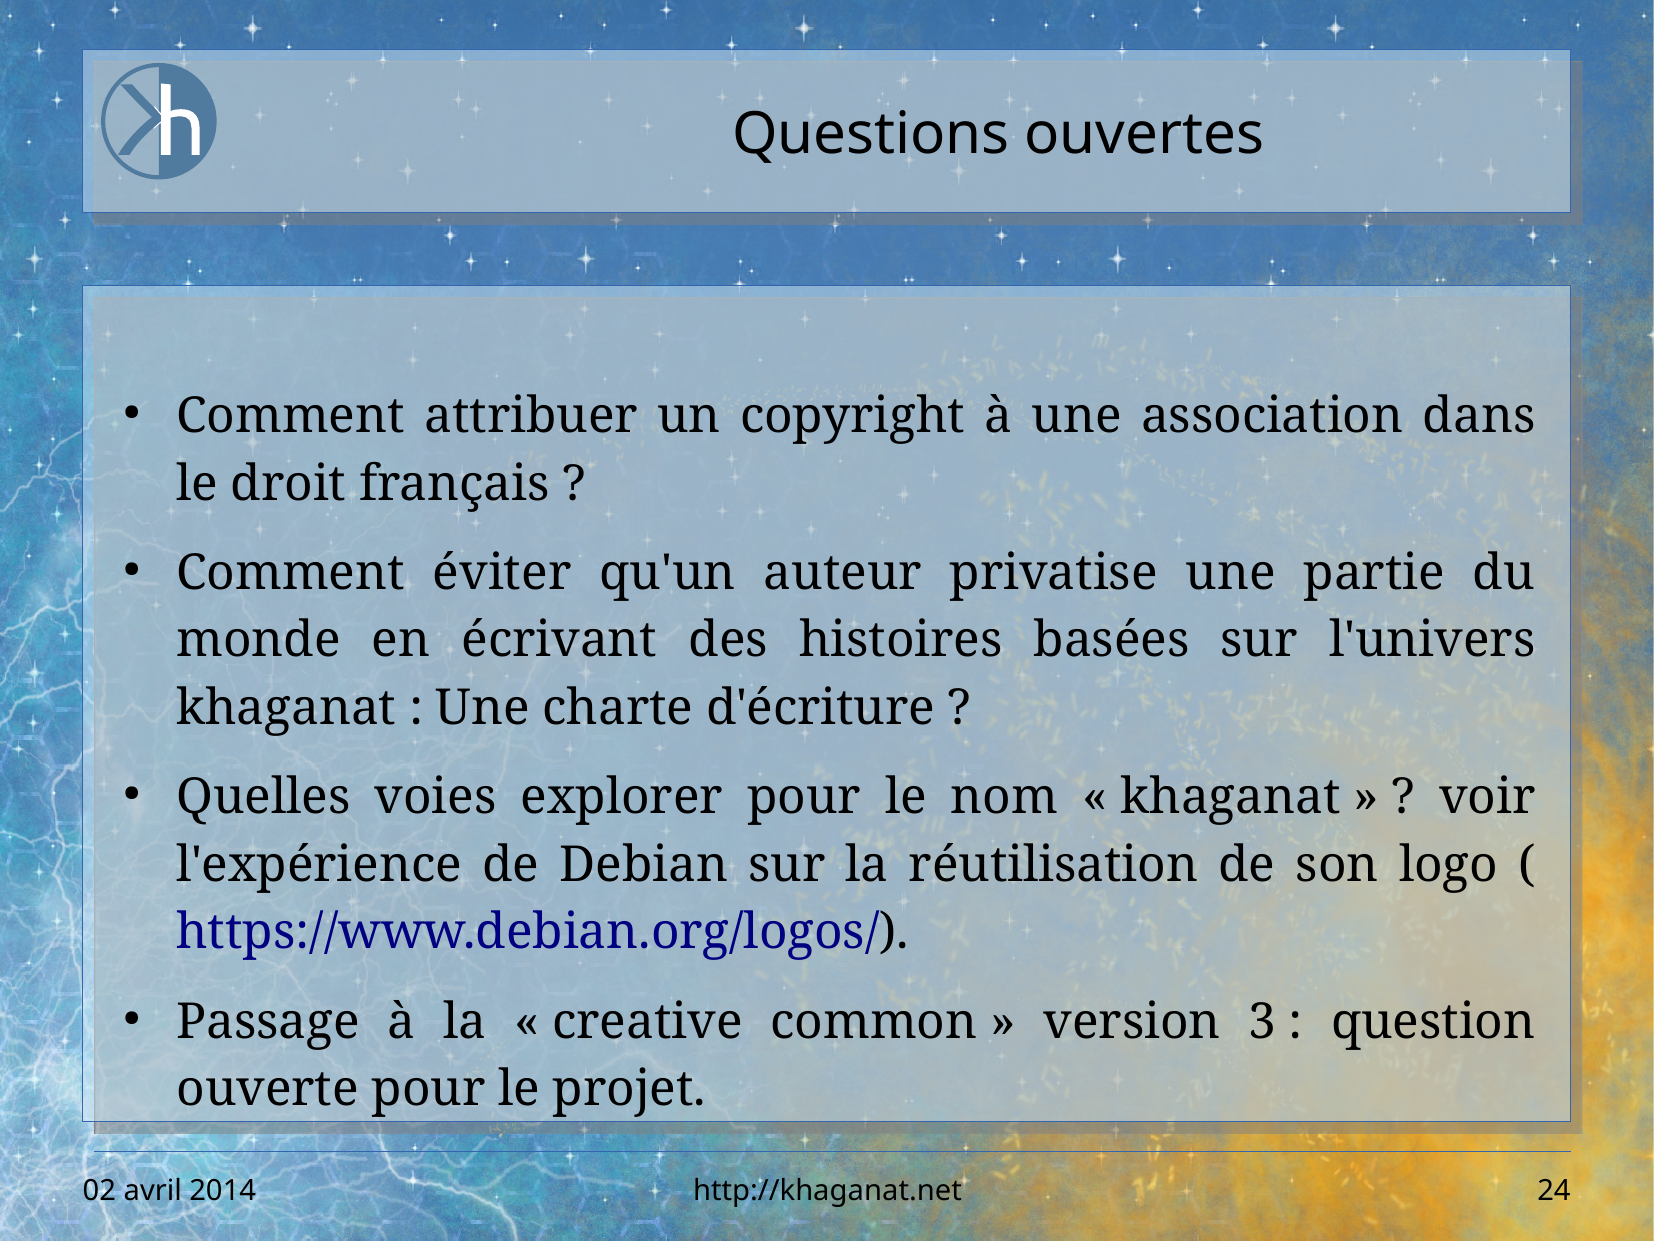

# Questions ouvertes
Comment attribuer un copyright à une association dans le droit français ?
Comment éviter qu'un auteur privatise une partie du monde en écrivant des histoires basées sur l'univers khaganat : Une charte d'écriture ?
Quelles voies explorer pour le nom « khaganat » ? voir l'expérience de Debian sur la réutilisation de son logo (https://www.debian.org/logos/).
Passage à la « creative common » version 3 : question ouverte pour le projet.
02 avril 2014
http://khaganat.net
24